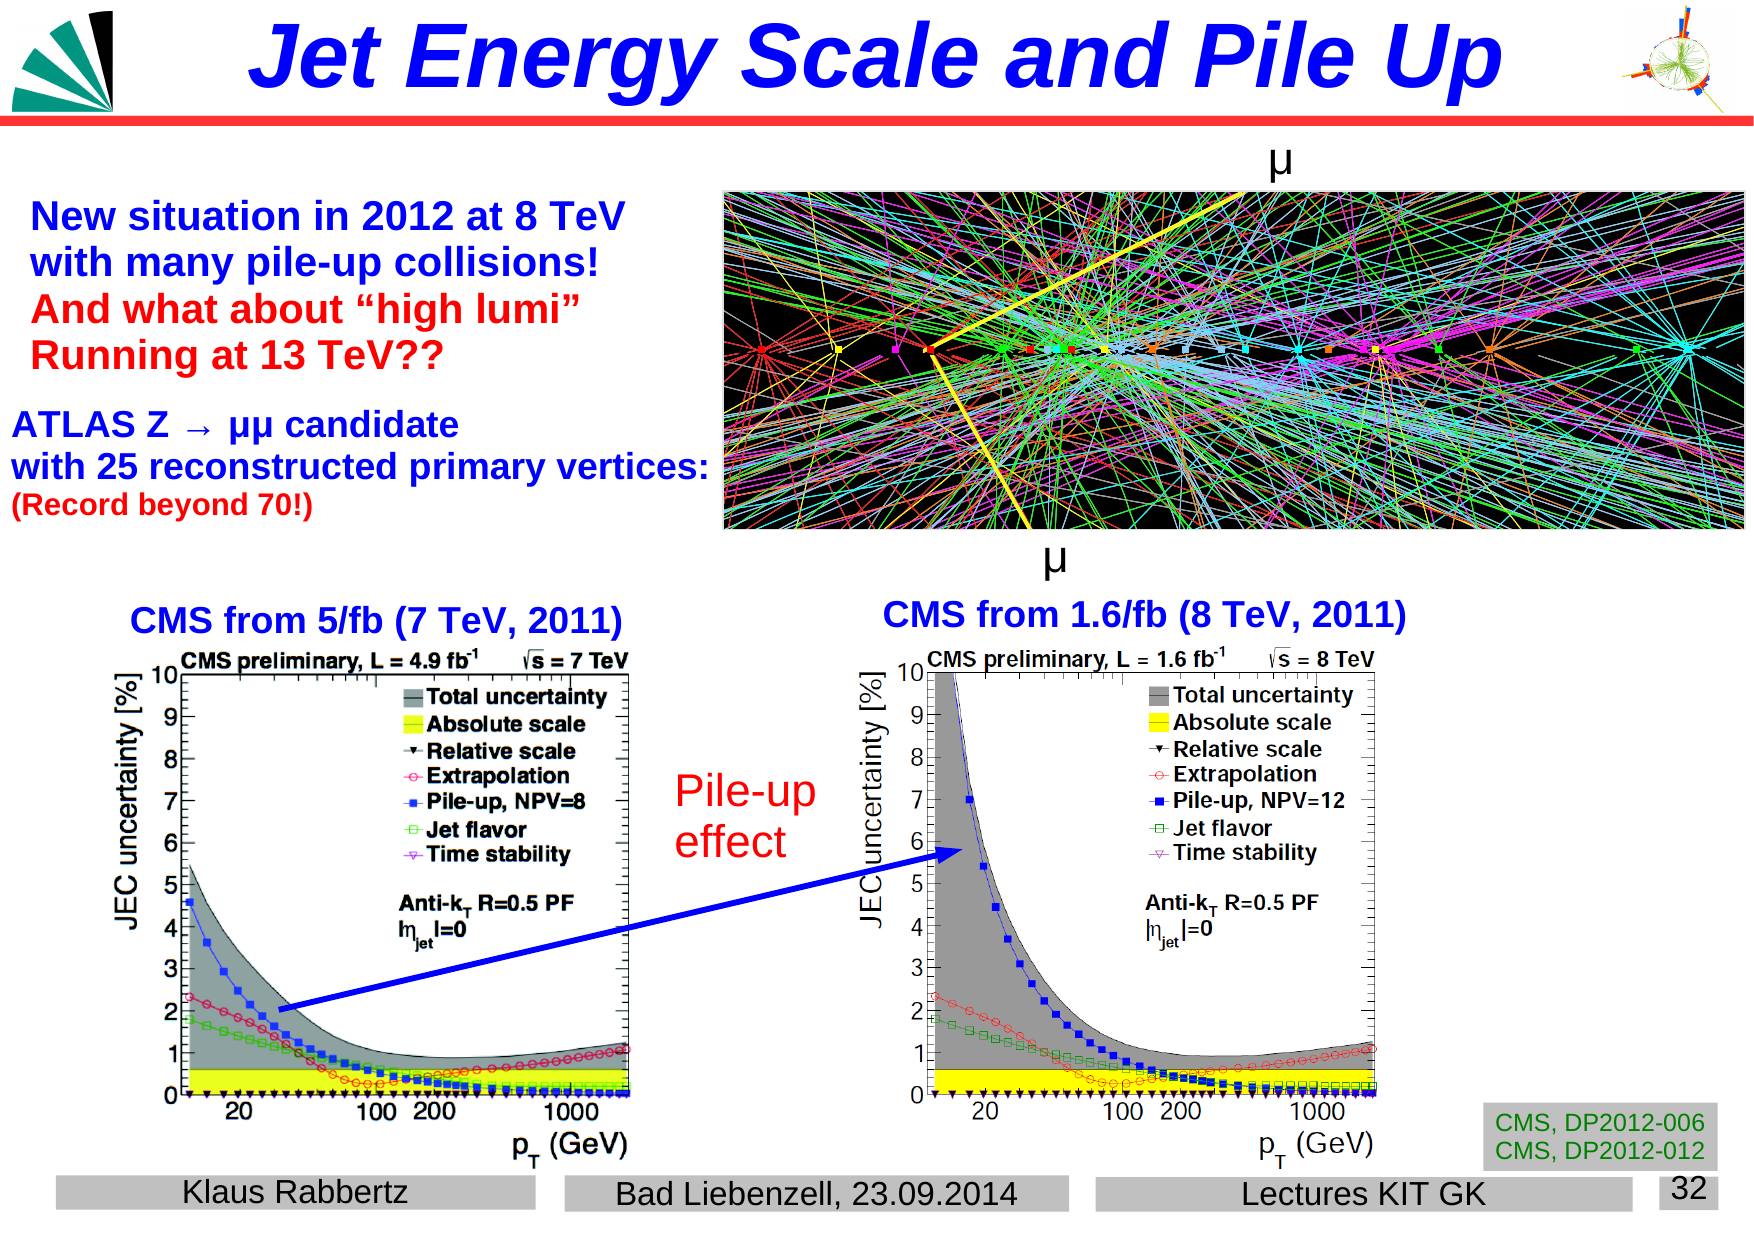

# Jet Energy Scale and Pile Up
μ
New situation in 2012 at 8 TeV
with many pile-up collisions!
And what about “high lumi”
Running at 13 TeV??
ATLAS Z → μμ candidate
with 25 reconstructed primary vertices:
(Record beyond 70!)
μ
CMS from 1.6/fb (8 TeV, 2011)
CMS from 5/fb (7 TeV, 2011)
Pile-up
effect
CMS, DP2012-006
CMS, DP2012-012